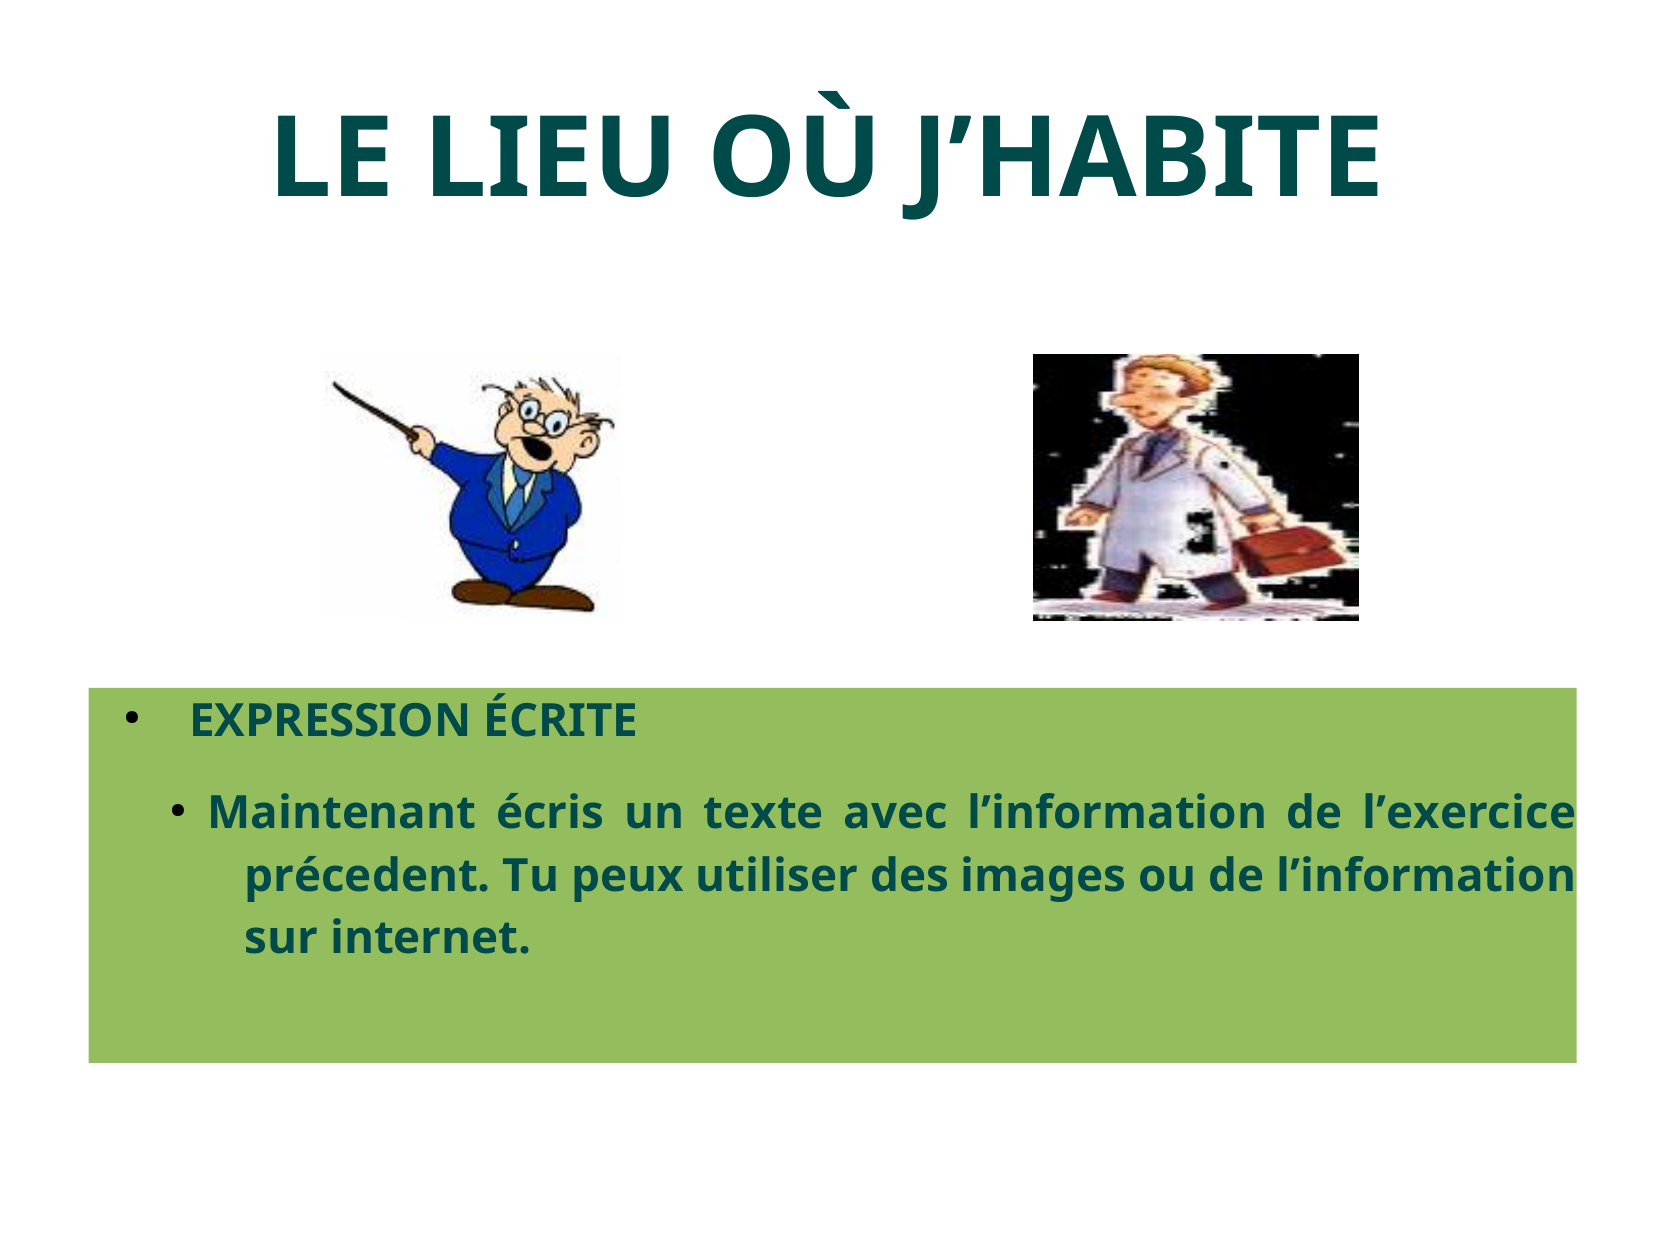

# LE LIEU OÙ J’HABITE
 EXPRESSION ÉCRITE
Maintenant écris un texte avec l’information de l’exercice précedent. Tu peux utiliser des images ou de l’information sur internet.